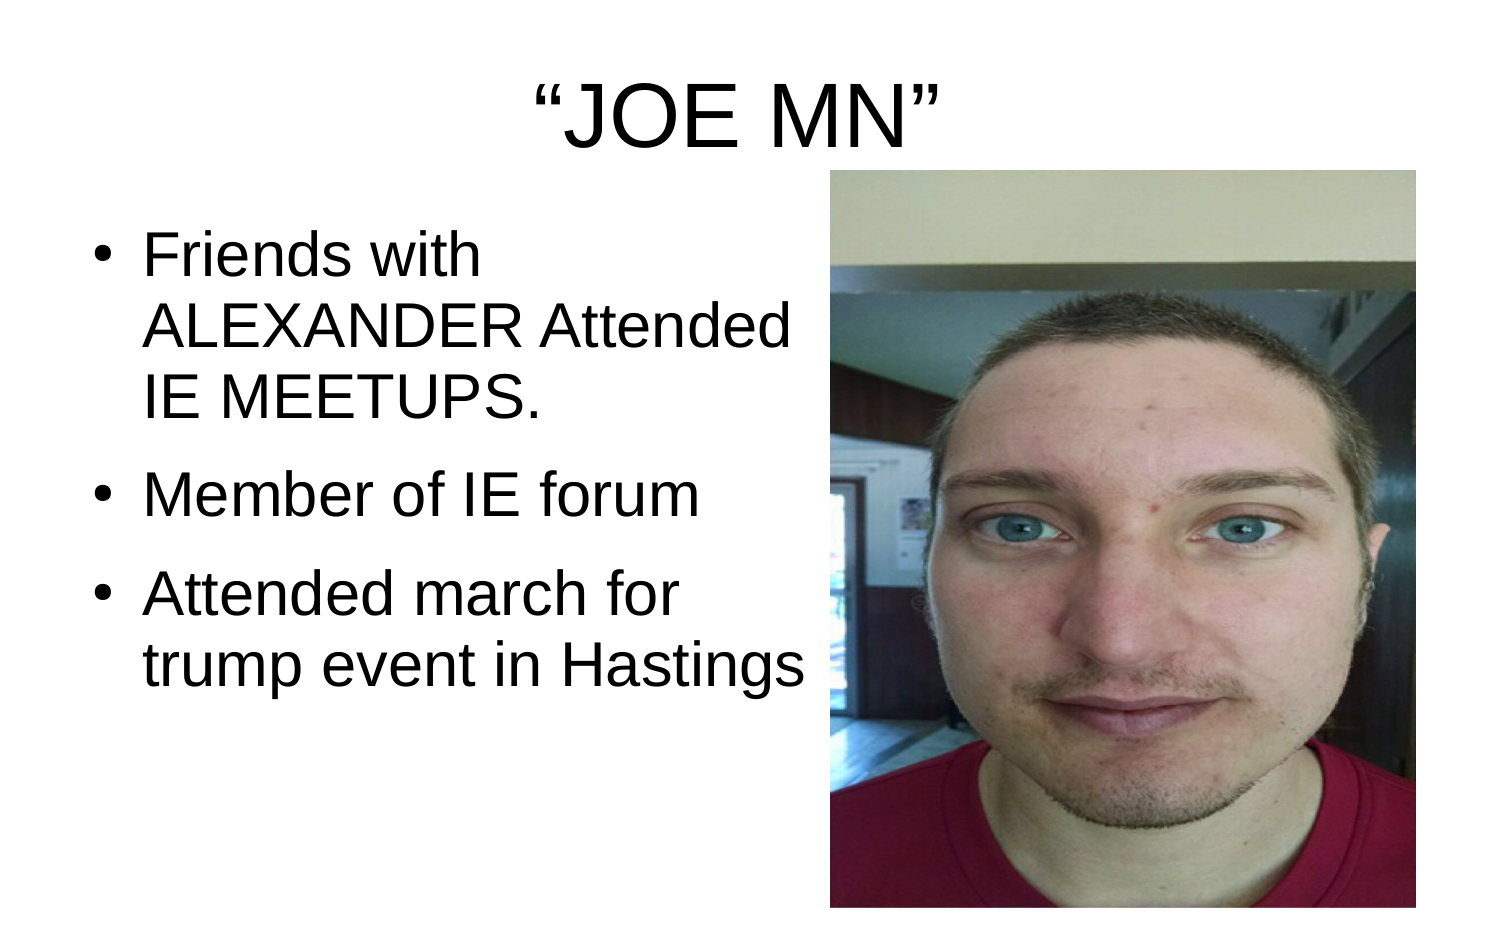

# “JOE MN”
Friends with ALEXANDER Attended IE MEETUPS.
Member of IE forum
Attended march for trump event in Hastings